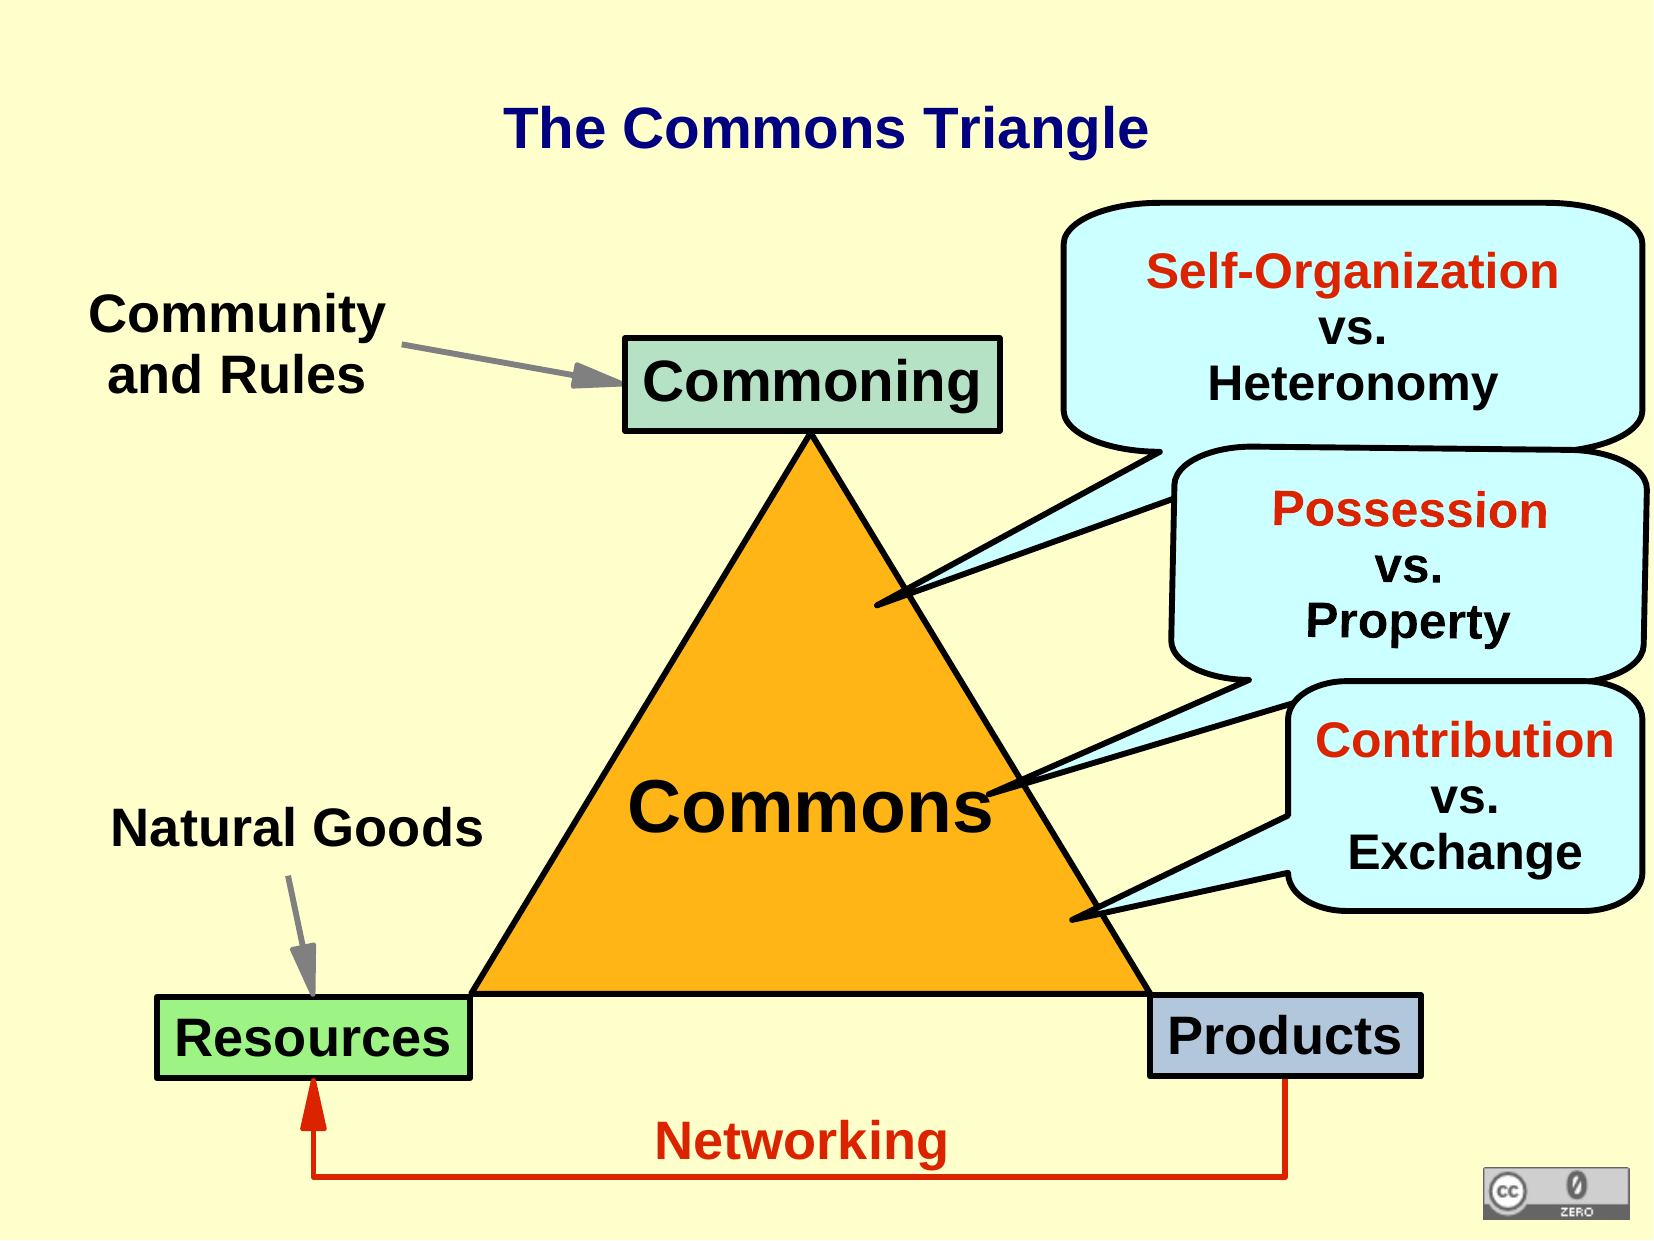

# The Commons Triangle
Self-Organization
vs.
Heteronomy
Community
and Rules
Commoning
Commons
Possession
vs.
Property
Contribution
vs.
Exchange
Natural Goods
Products
Resources
Networking